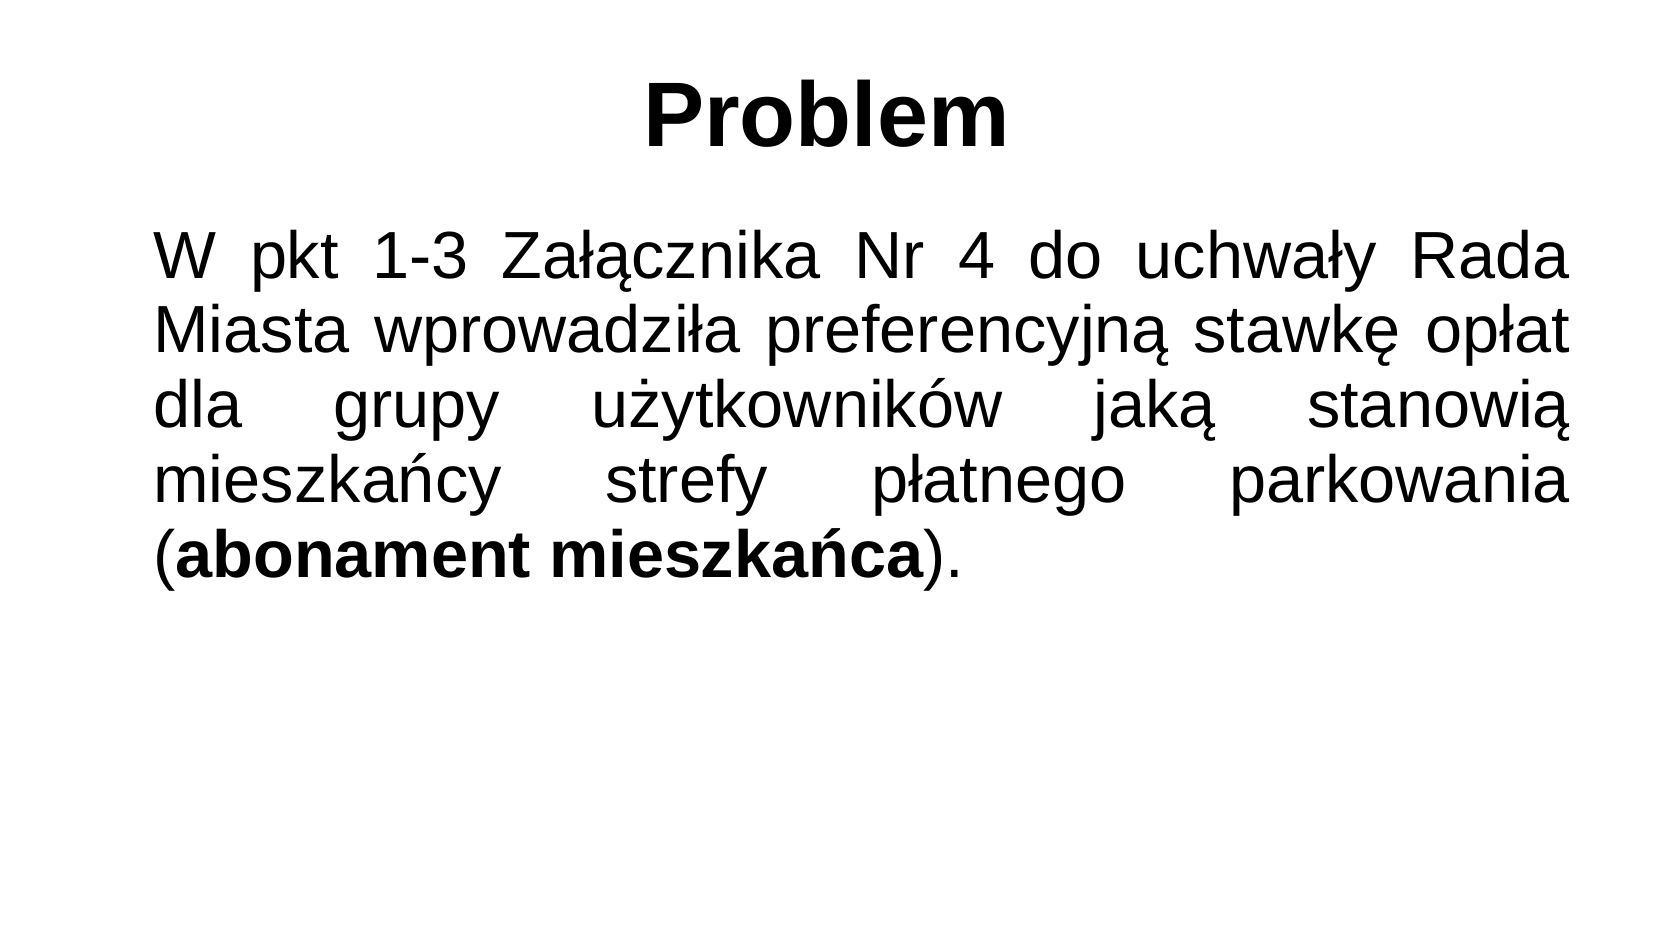

# Problem
W pkt 1-3 Załącznika Nr 4 do uchwały Rada Miasta wprowadziła preferencyjną stawkę opłat dla grupy użytkowników jaką stanowią mieszkańcy strefy płatnego parkowania (abonament mieszkańca).